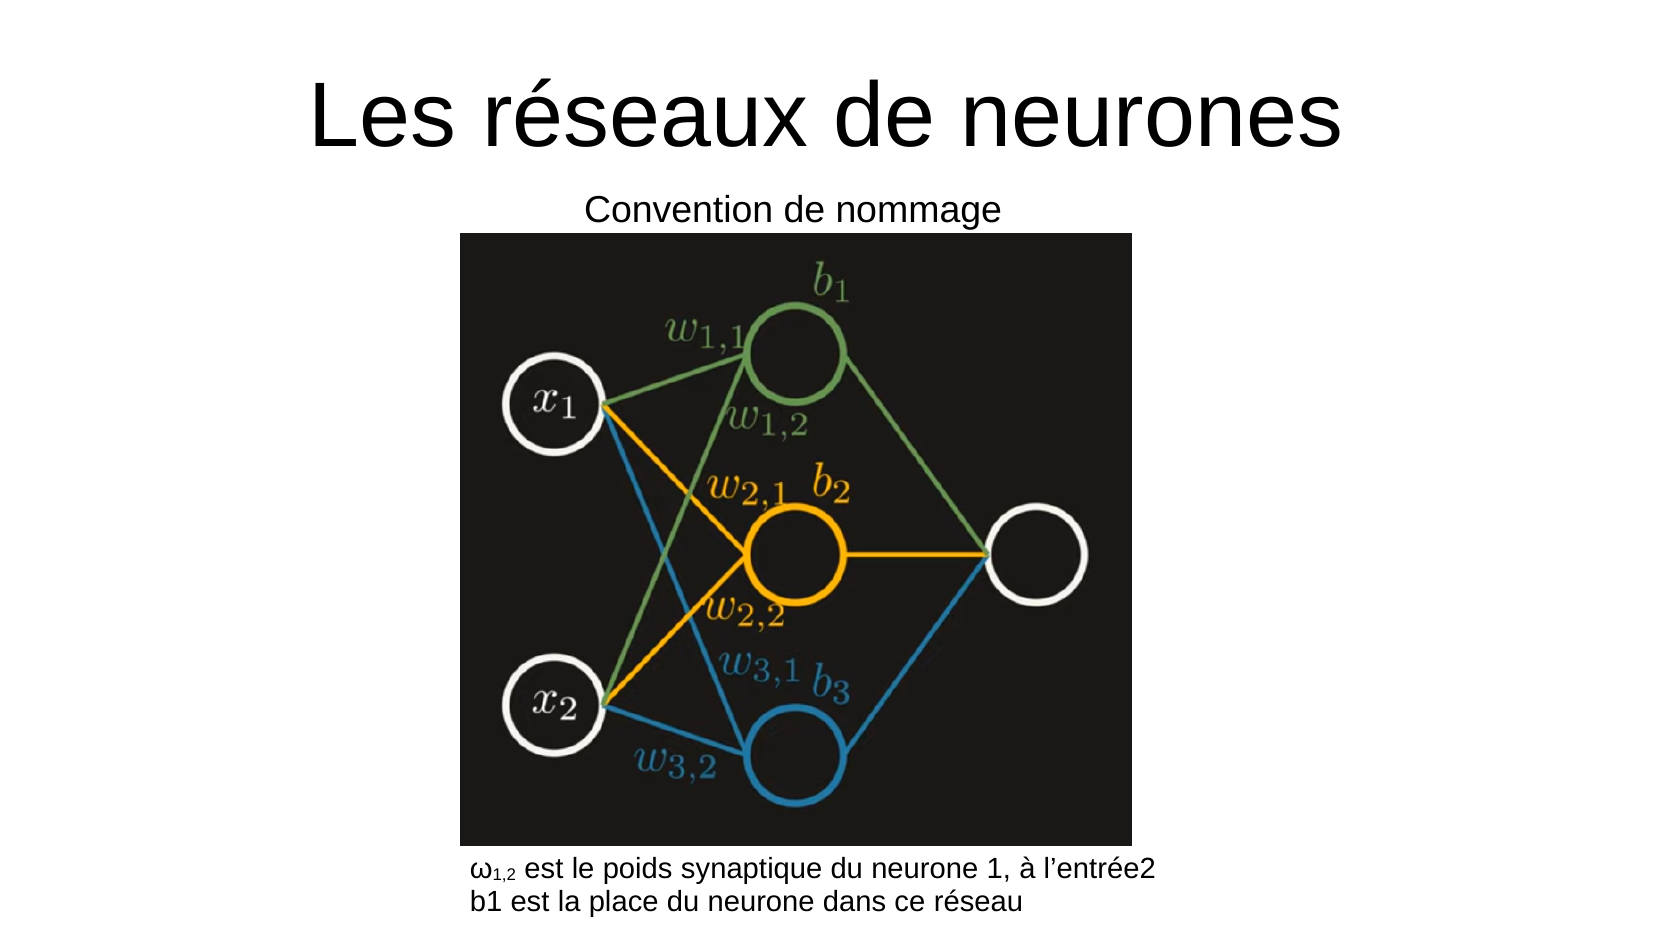

# Les réseaux de neurones
Convention de nommage
ω1,2 est le poids synaptique du neurone 1, à l’entrée2
b1 est la place du neurone dans ce réseau